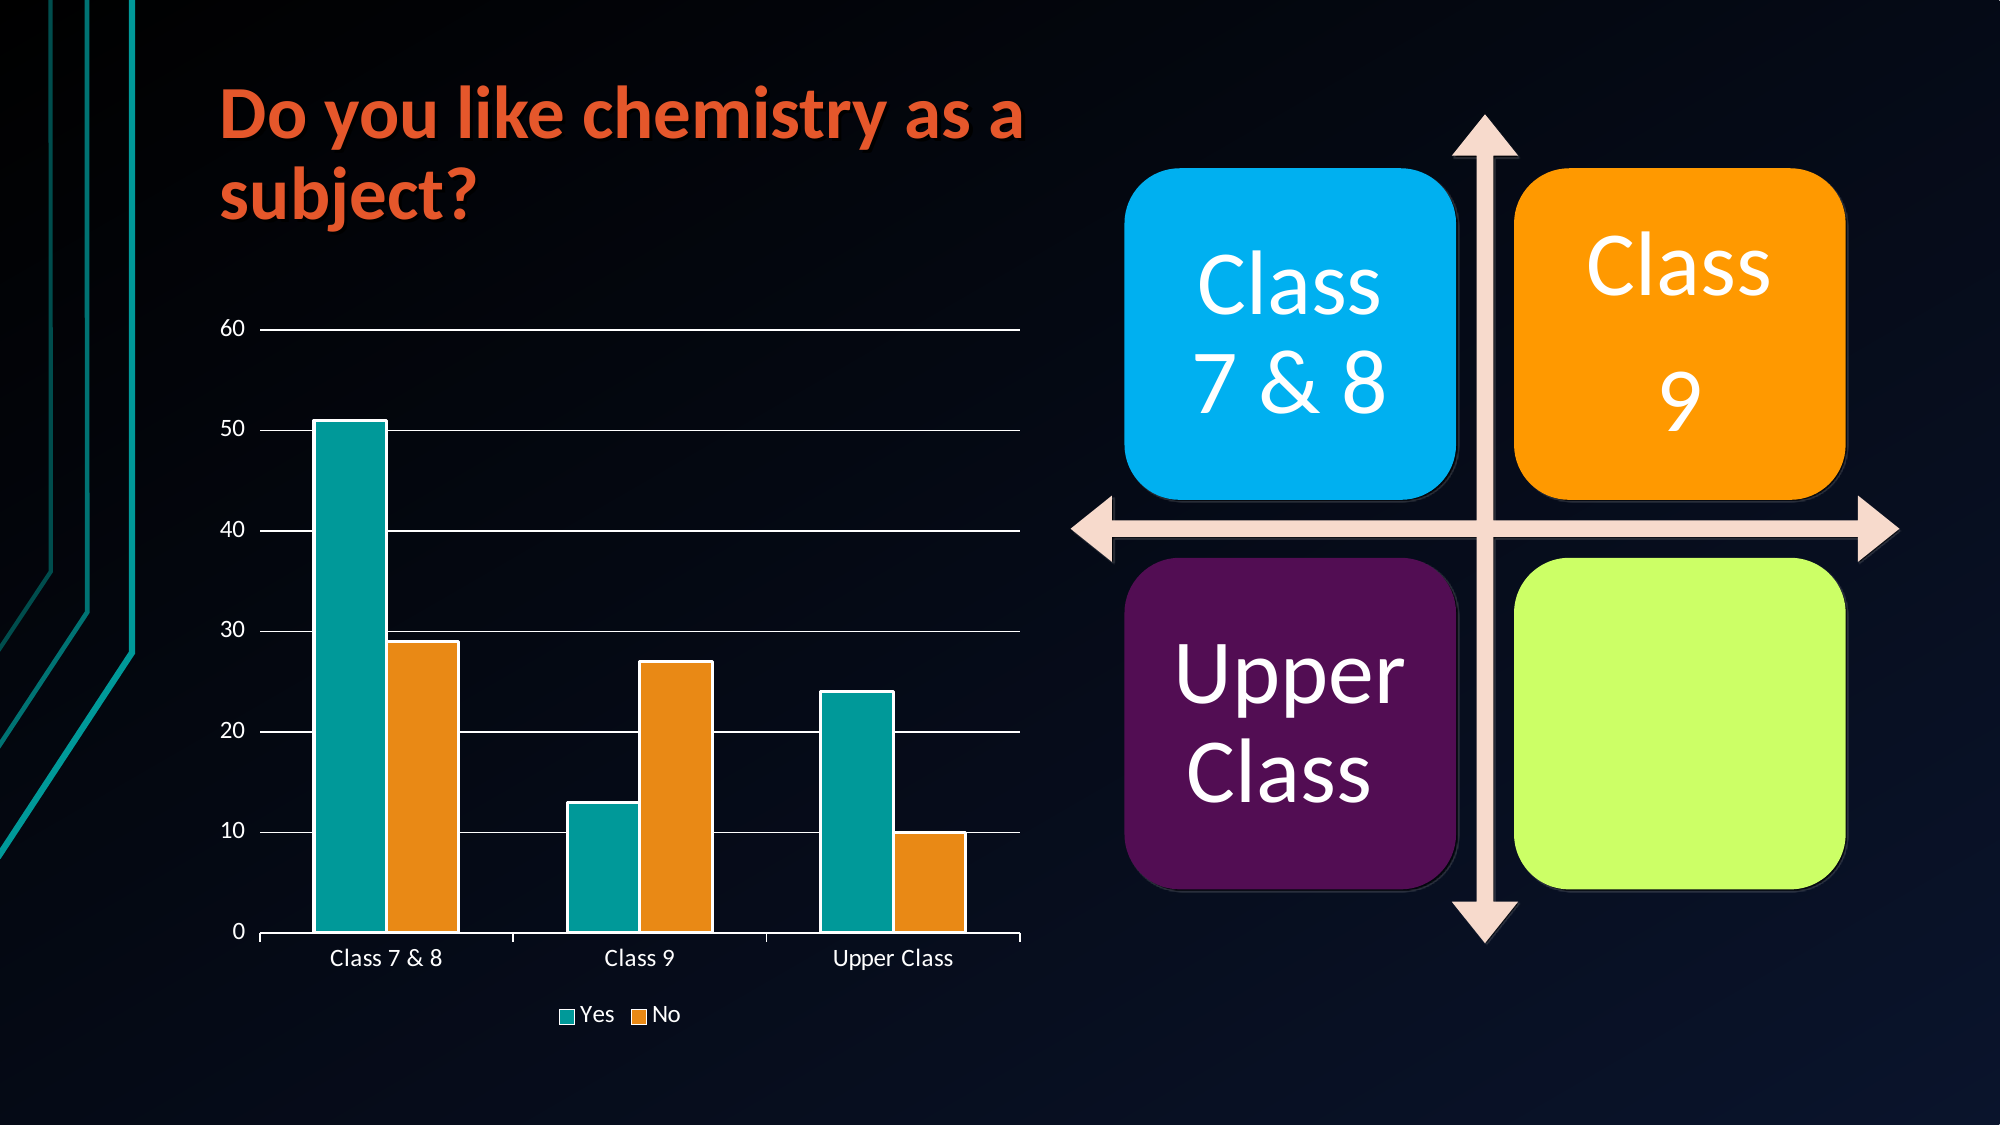

# Do you like chemistry as a subject?
Class 7 & 8
Class
9
Upper Class
### Chart
| Category | Yes | No |
|---|---|---|
| Class 7 & 8 | 51.0 | 29.0 |
| Class 9 | 13.0 | 27.0 |
| Upper Class | 24.0 | 10.0 |